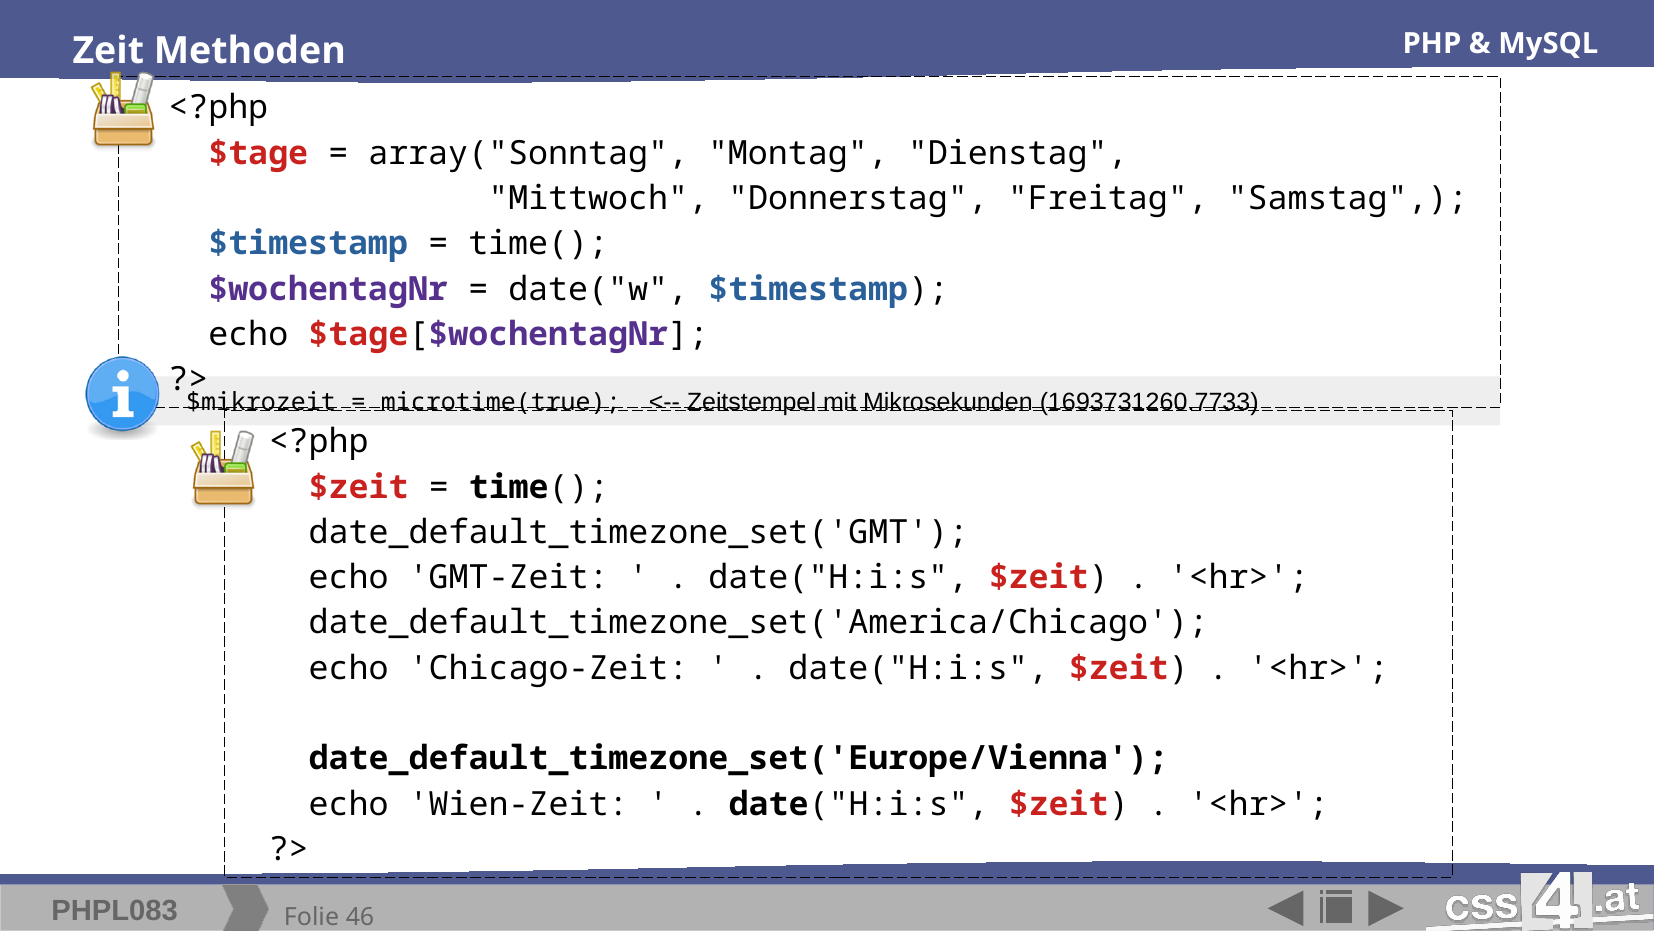

PHP & MySQL
Zeit Methoden
<?php
 $tage = array("Sonntag", "Montag", "Dienstag",
 "Mittwoch", "Donnerstag", "Freitag", "Samstag",);
 $timestamp = time();
 $wochentagNr = date("w", $timestamp);
 echo $tage[$wochentagNr];
?>
$mikrozeit = microtime(true); <-- Zeitstempel mit Mikrosekunden (1693731260.7733)
<?php
 $zeit = time();
 date_default_timezone_set('GMT');
 echo 'GMT-Zeit: ' . date("H:i:s", $zeit) . '<hr>';
 date_default_timezone_set('America/Chicago');
 echo 'Chicago-Zeit: ' . date("H:i:s", $zeit) . '<hr>';
 date_default_timezone_set('Europe/Vienna');
 echo 'Wien-Zeit: ' . date("H:i:s", $zeit) . '<hr>';
?>
PHPL083
Folie